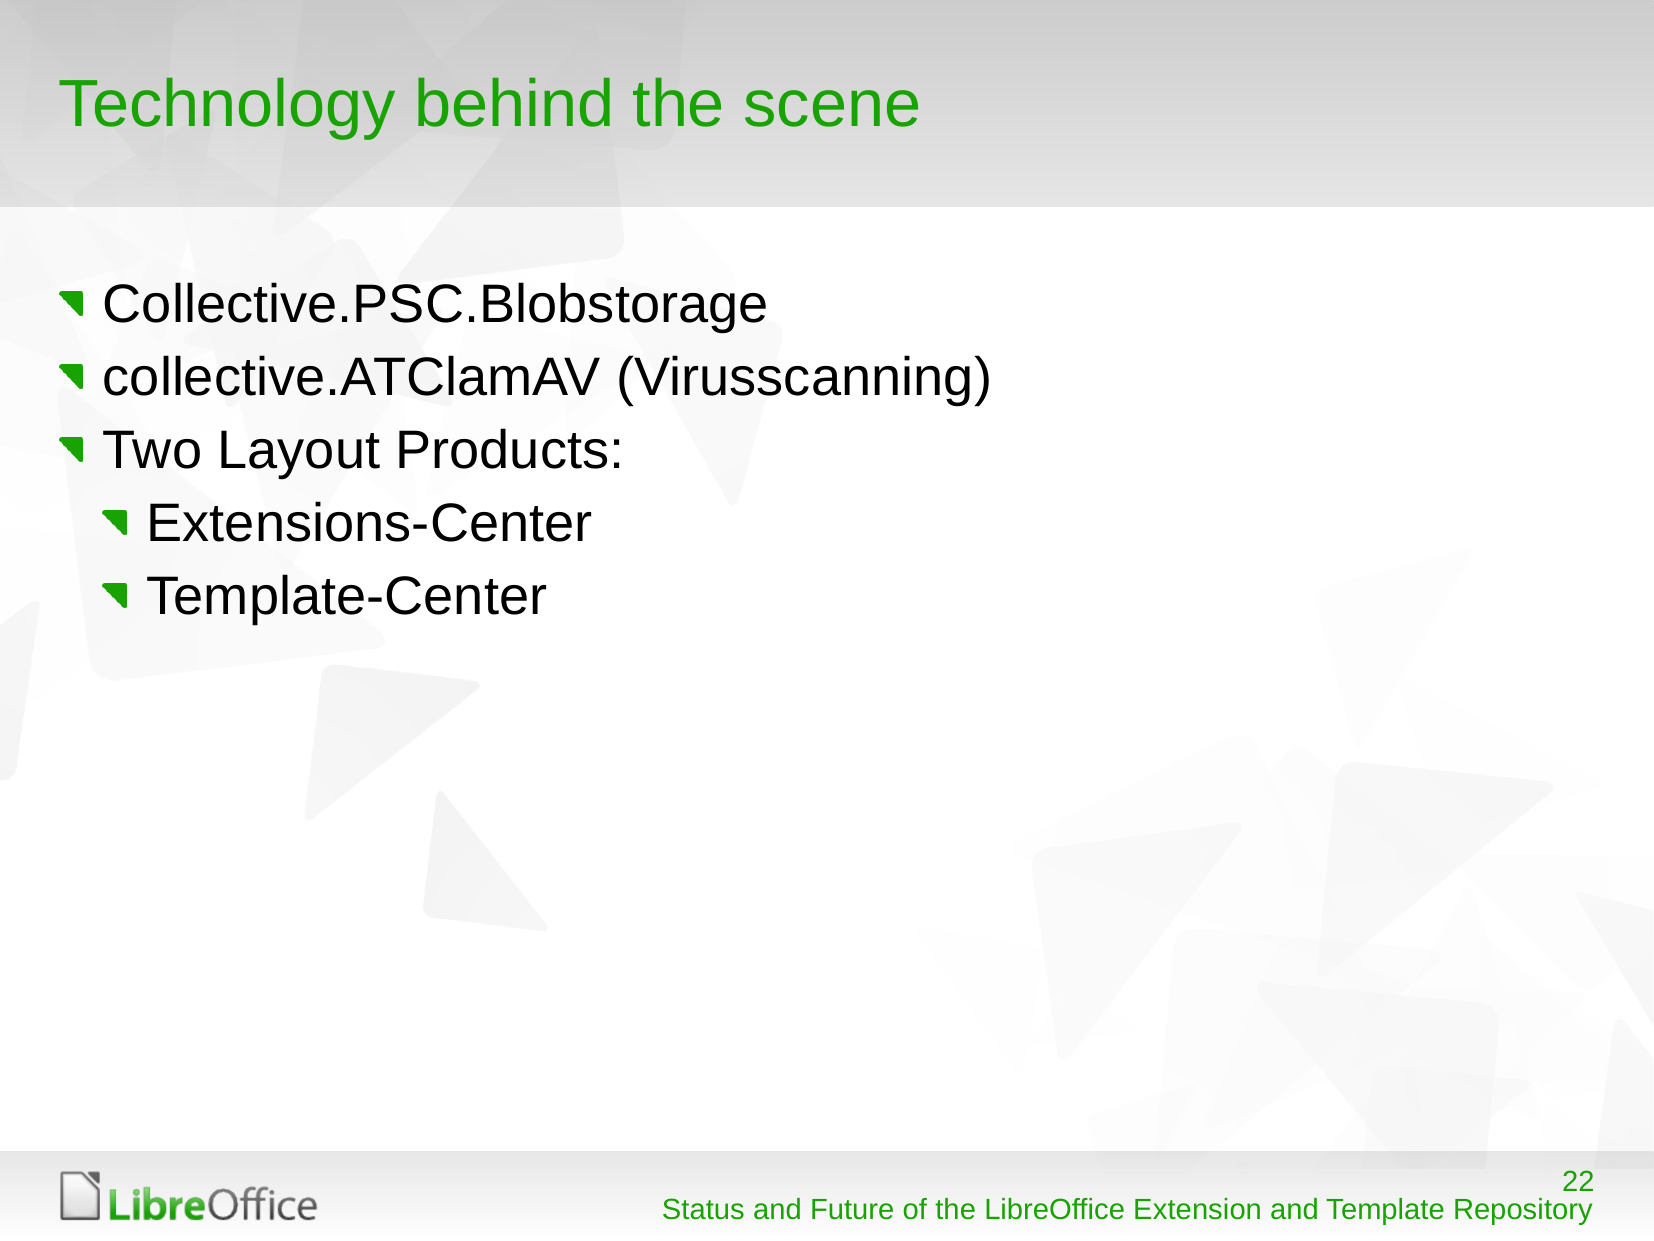

# Technology behind the scene
Collective.PSC.Blobstorage
collective.ATClamAV (Virusscanning)
Two Layout Products:
Extensions-Center
Template-Center
22
Status and Future of the LibreOffice Extension and Template Repository